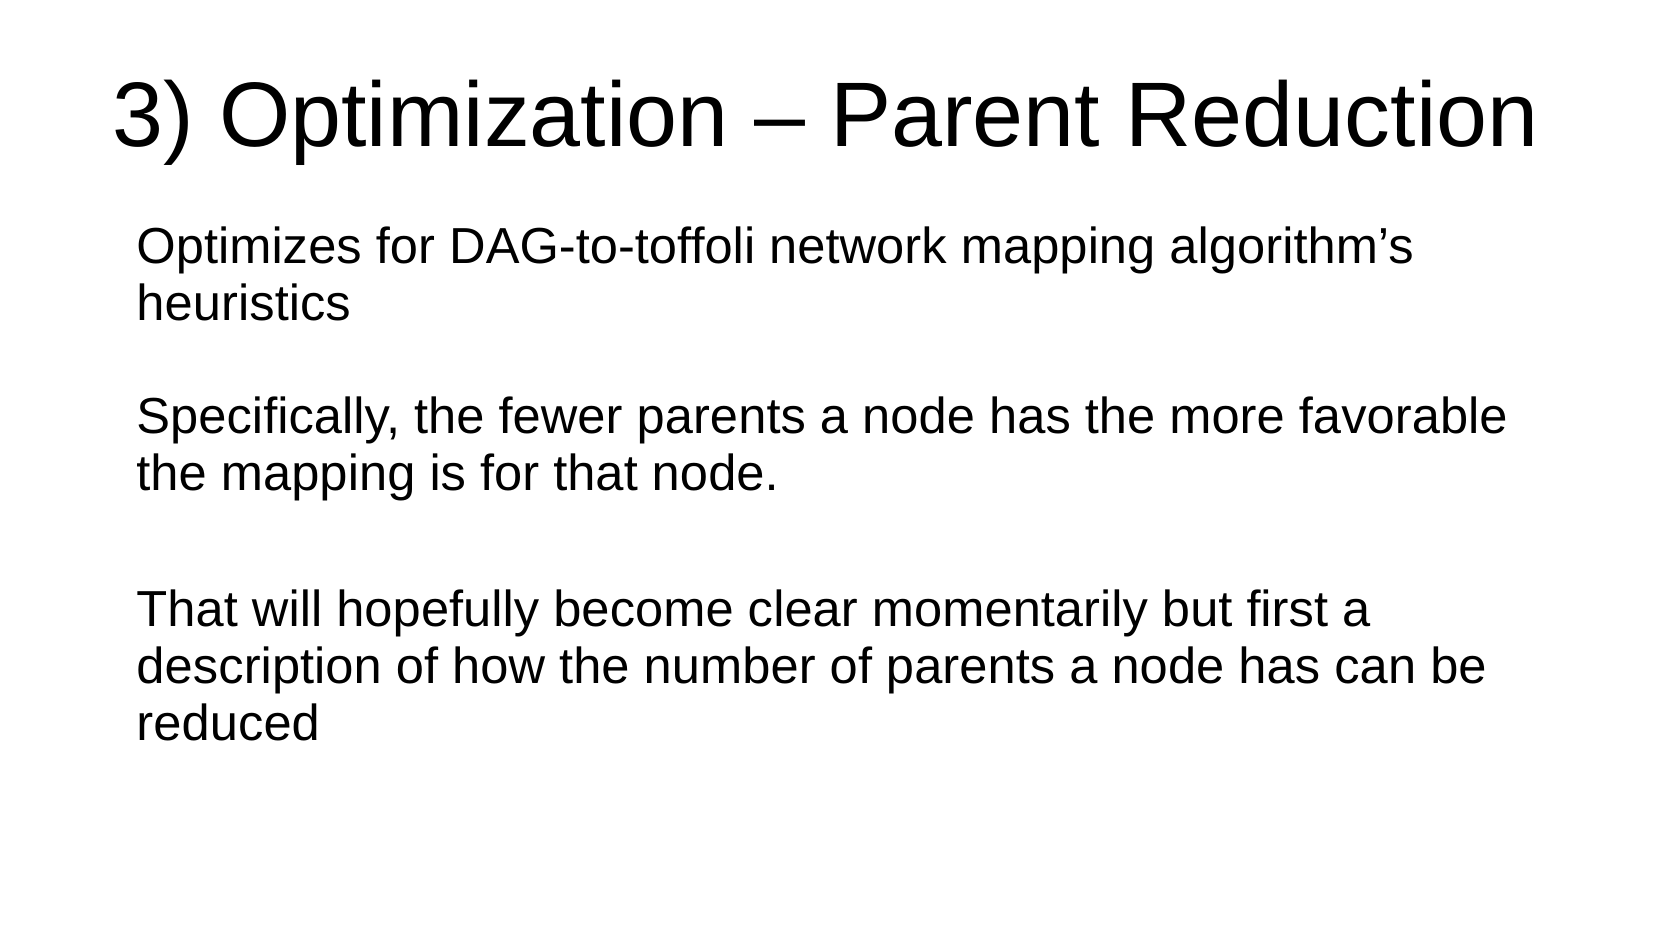

# 3) Optimization – Parent Reduction
Optimizes for DAG-to-toffoli network mapping algorithm’s heuristics
Specifically, the fewer parents a node has the more favorable the mapping is for that node.
That will hopefully become clear momentarily but first a description of how the number of parents a node has can be reduced